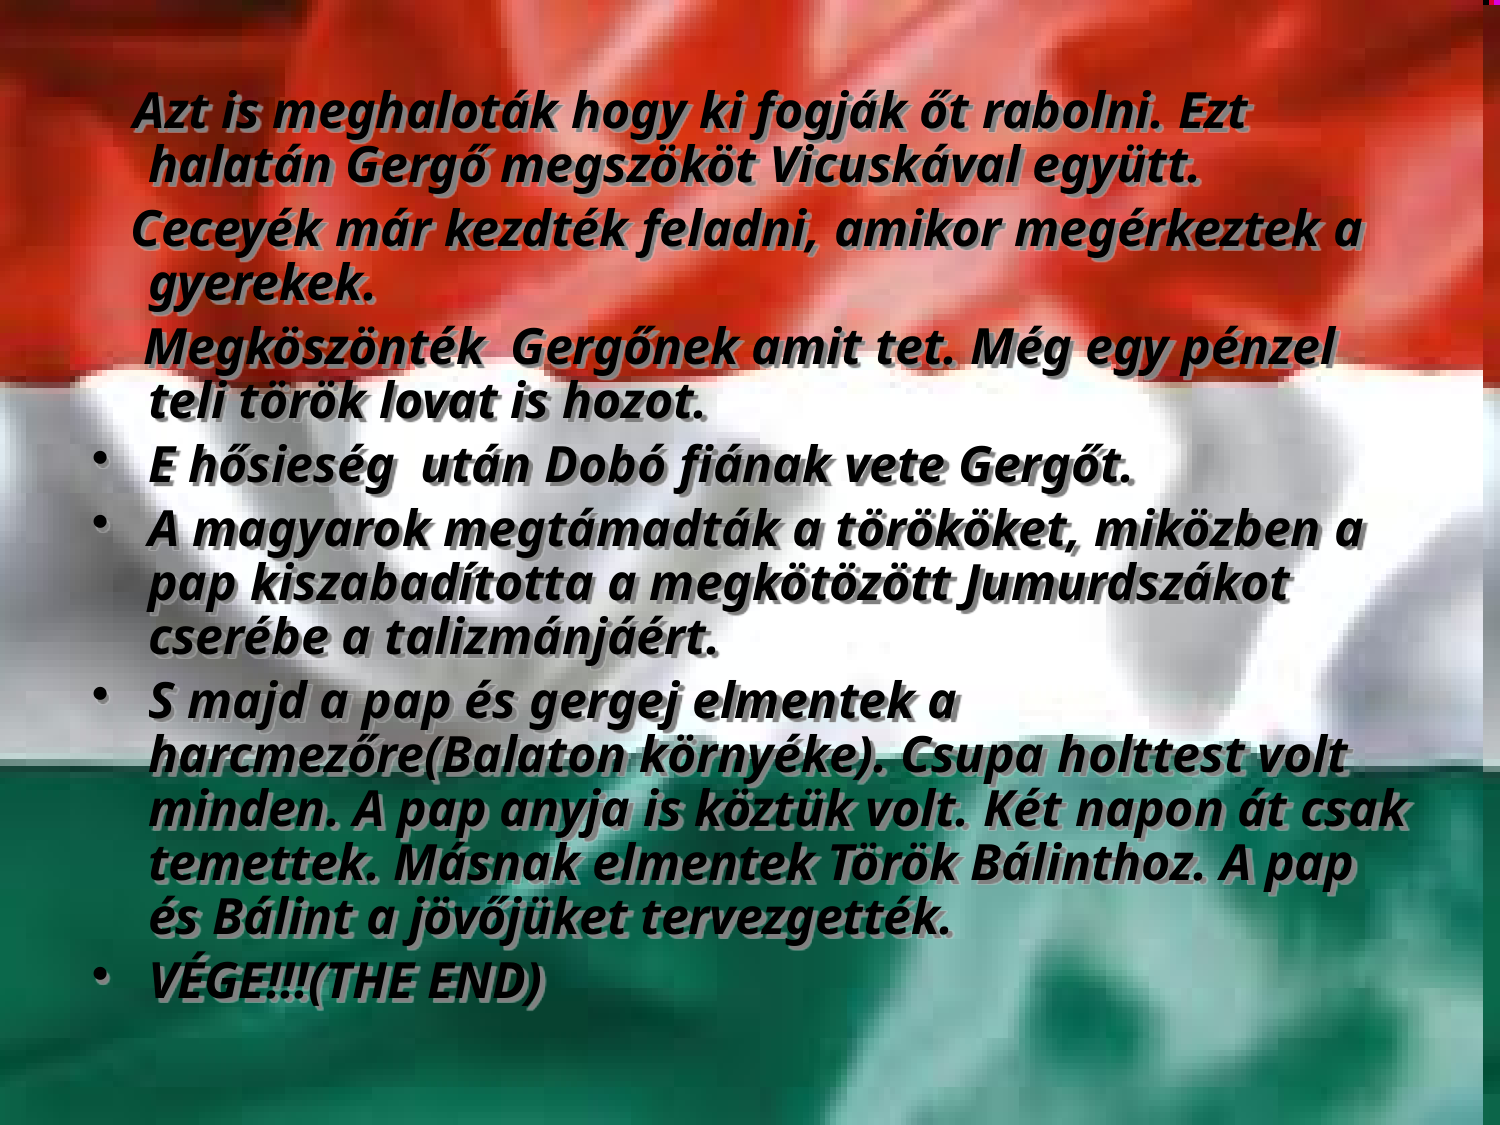

# Azt is meghaloták hogy ki fogják őt rabolni. Ezt halatán Gergő megszököt Vicuskával együtt.
 Ceceyék már kezdték feladni, amikor megérkeztek a gyerekek.
 Megköszönték Gergőnek amit tet. Még egy pénzel teli török lovat is hozot.
E hősieség után Dobó fiának vete Gergőt.
A magyarok megtámadták a törököket, miközben a pap kiszabadította a megkötözött Jumurdszákot cserébe a talizmánjáért.
S majd a pap és gergej elmentek a harcmezőre(Balaton környéke). Csupa holttest volt minden. A pap anyja is köztük volt. Két napon át csak temettek. Másnak elmentek Török Bálinthoz. A pap és Bálint a jövőjüket tervezgették.
VÉGE!!!(THE END)